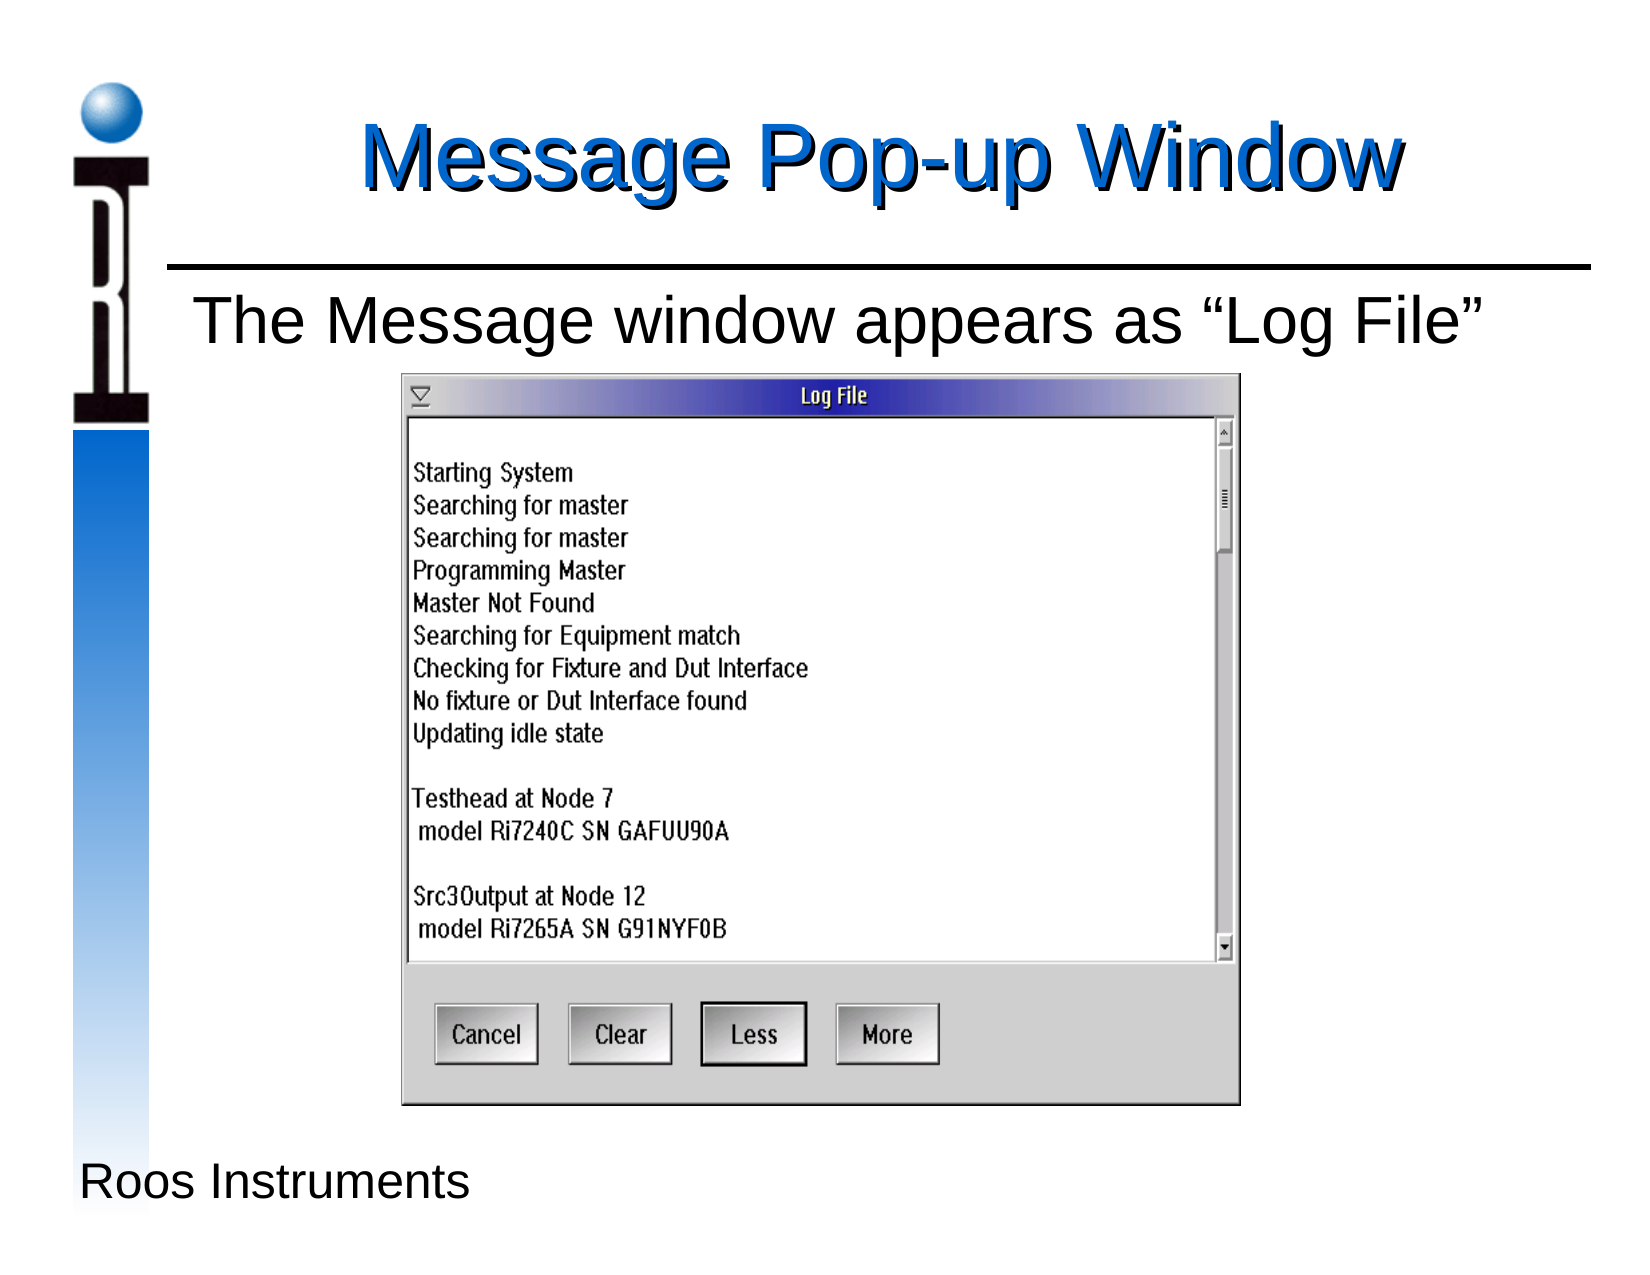

# Message Pop-up Window
The Message window appears as “Log File”